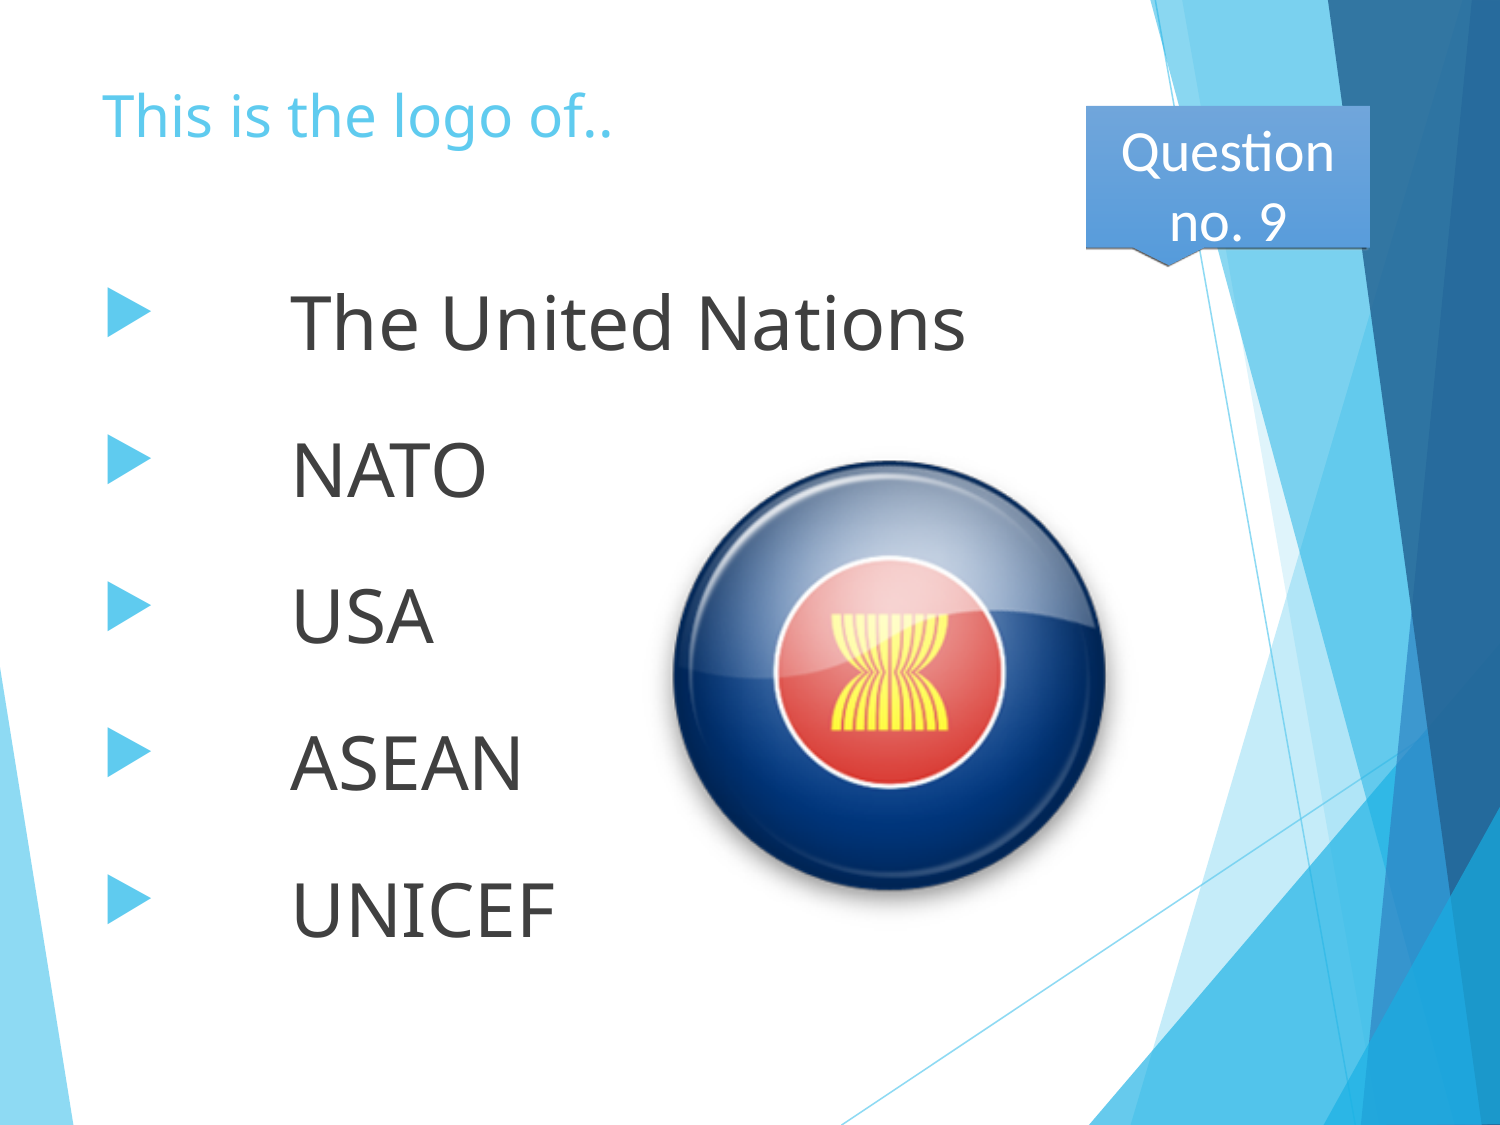

# This is the logo of..
Question no. 9
	The United Nations
	NATO
	USA
	ASEAN
	UNICEF